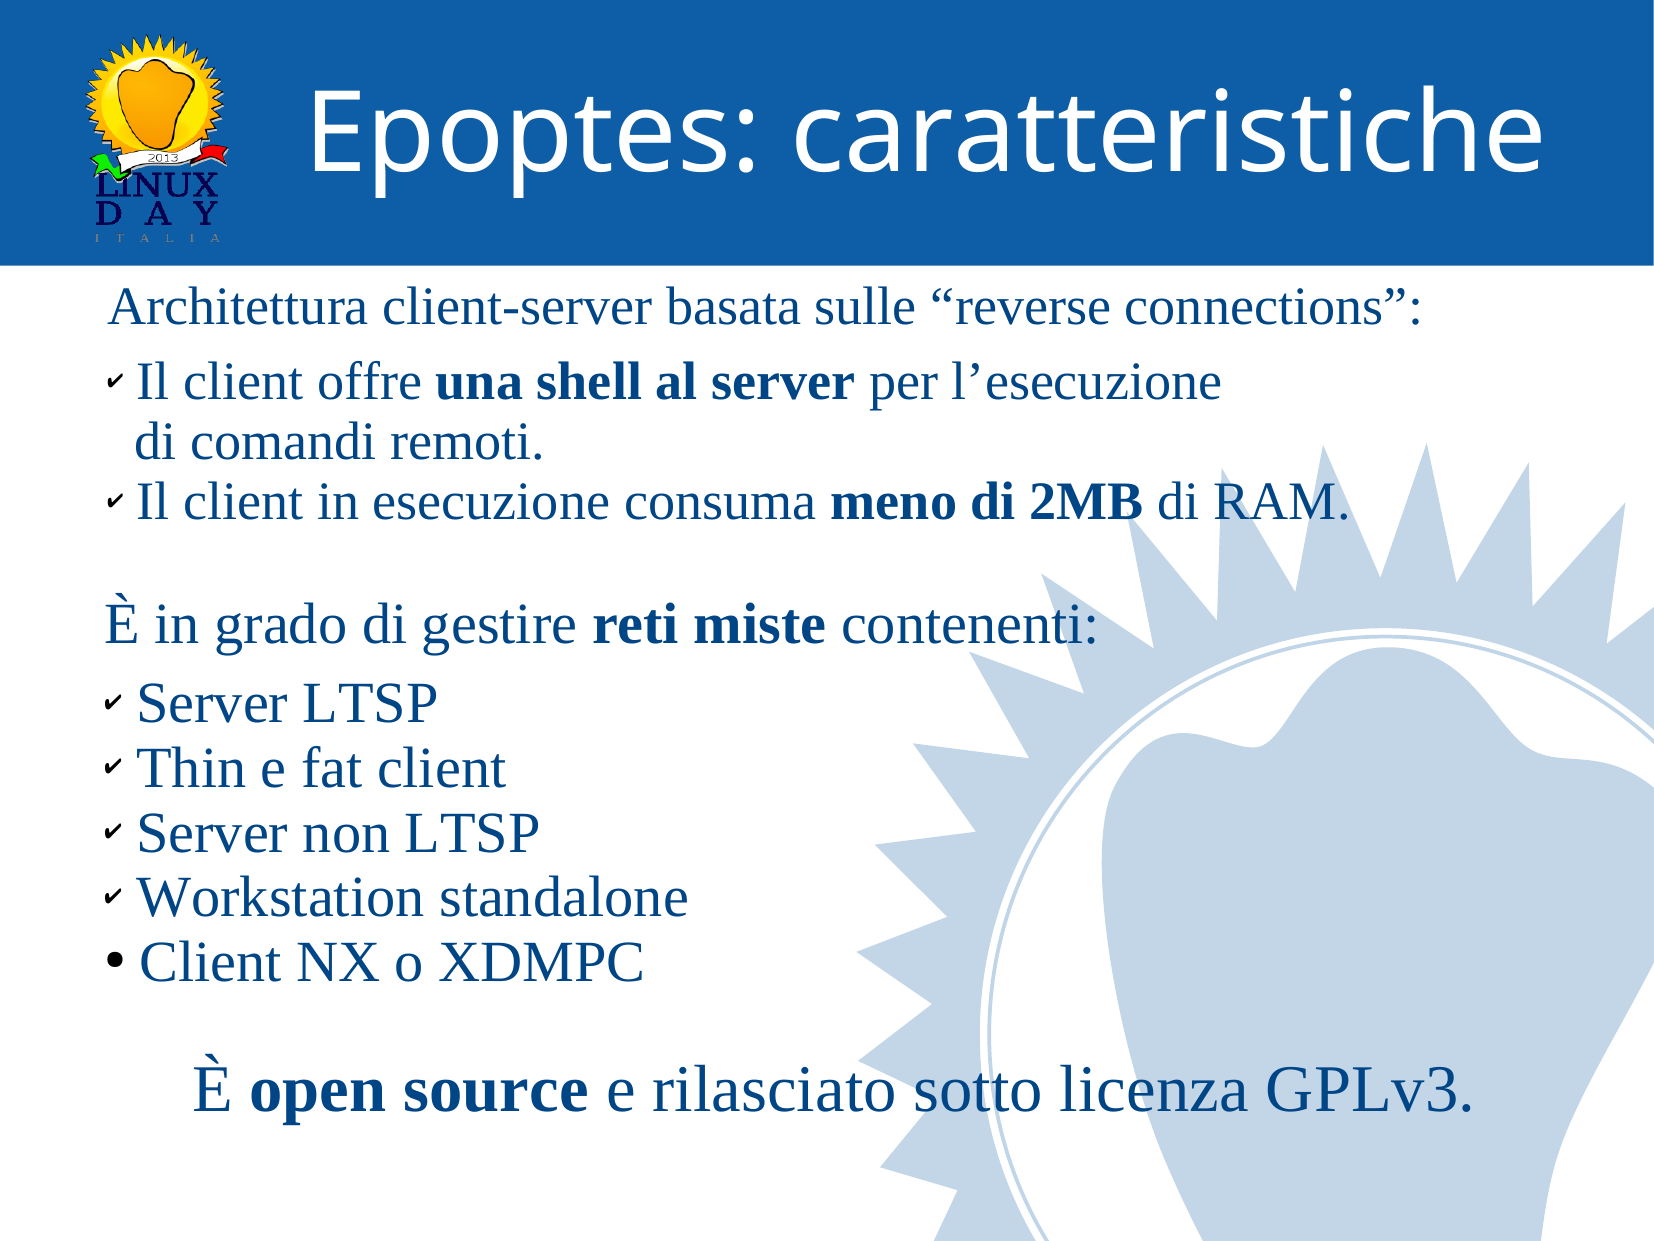

# Epoptes: caratteristiche
Architettura client-server basata sulle “reverse connections”:
 Il client offre una shell al server per l’esecuzione
 di comandi remoti.
 Il client in esecuzione consuma meno di 2MB di RAM.
È in grado di gestire reti miste contenenti:
 Server LTSP
 Thin e fat client
 Server non LTSP
 Workstation standalone
 Client NX o XDMPC
È open source e rilasciato sotto licenza GPLv3.